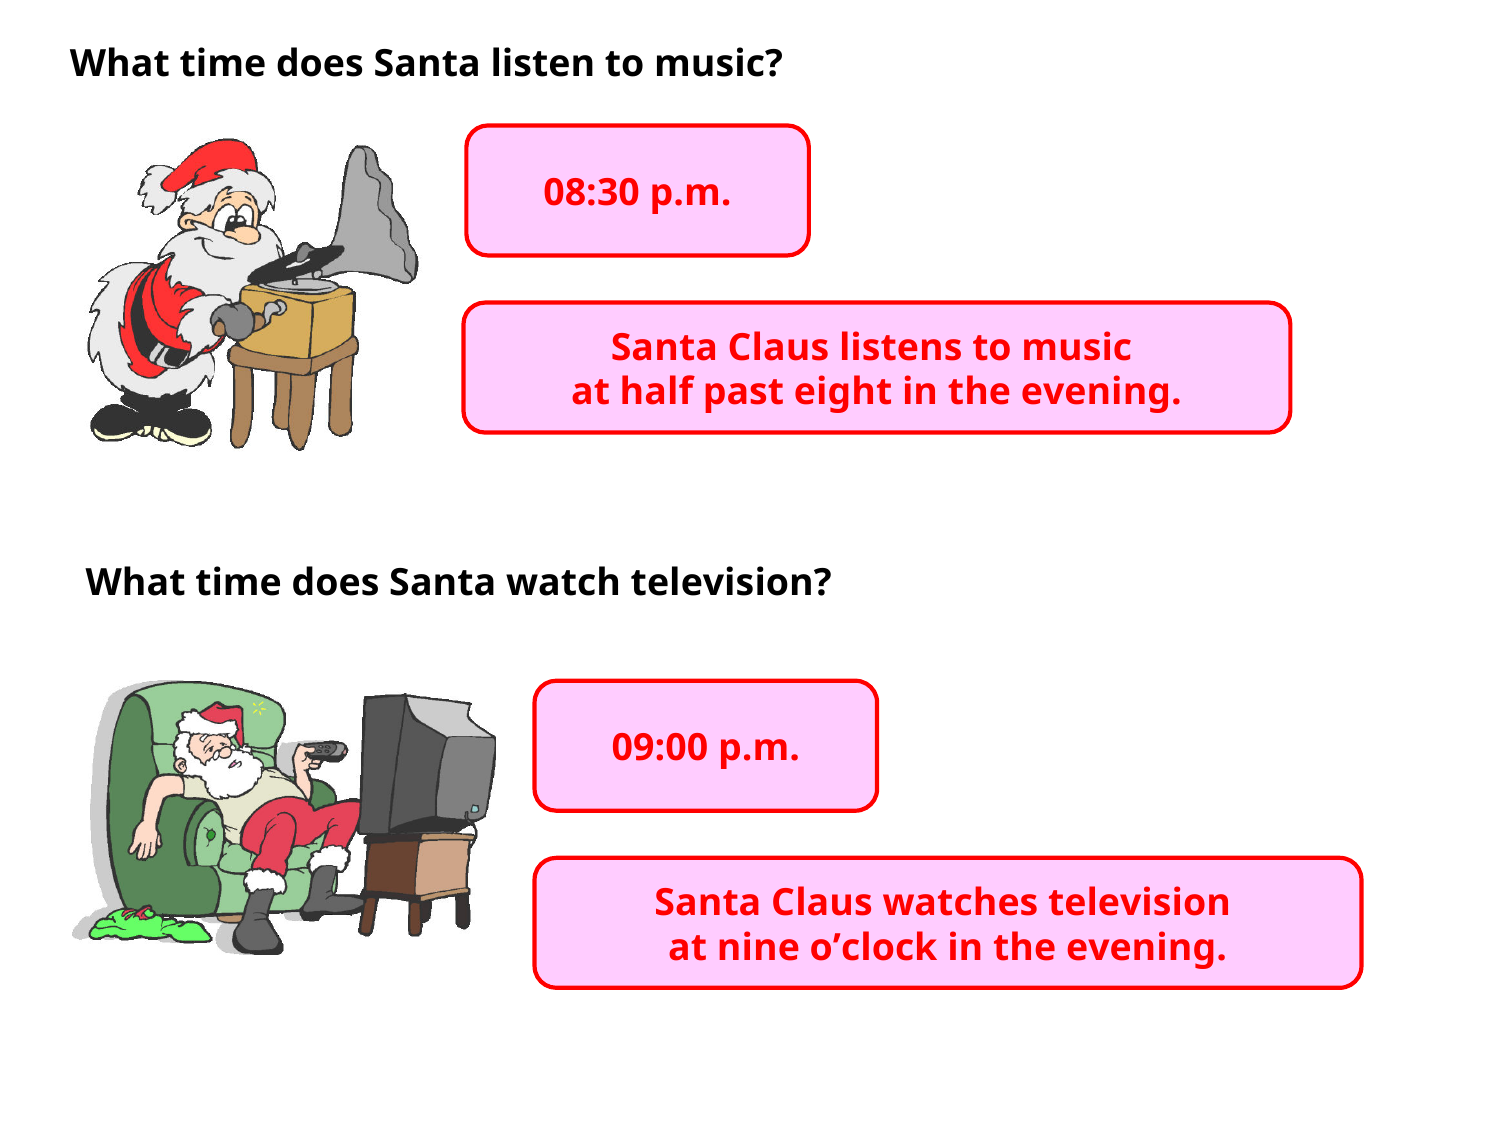

What time does Santa listen to music?
08:30 p.m.
Santa Claus listens to music
at half past eight in the evening.
What time does Santa watch television?
09:00 p.m.
Santa Claus watches television
at nine o’clock in the evening.